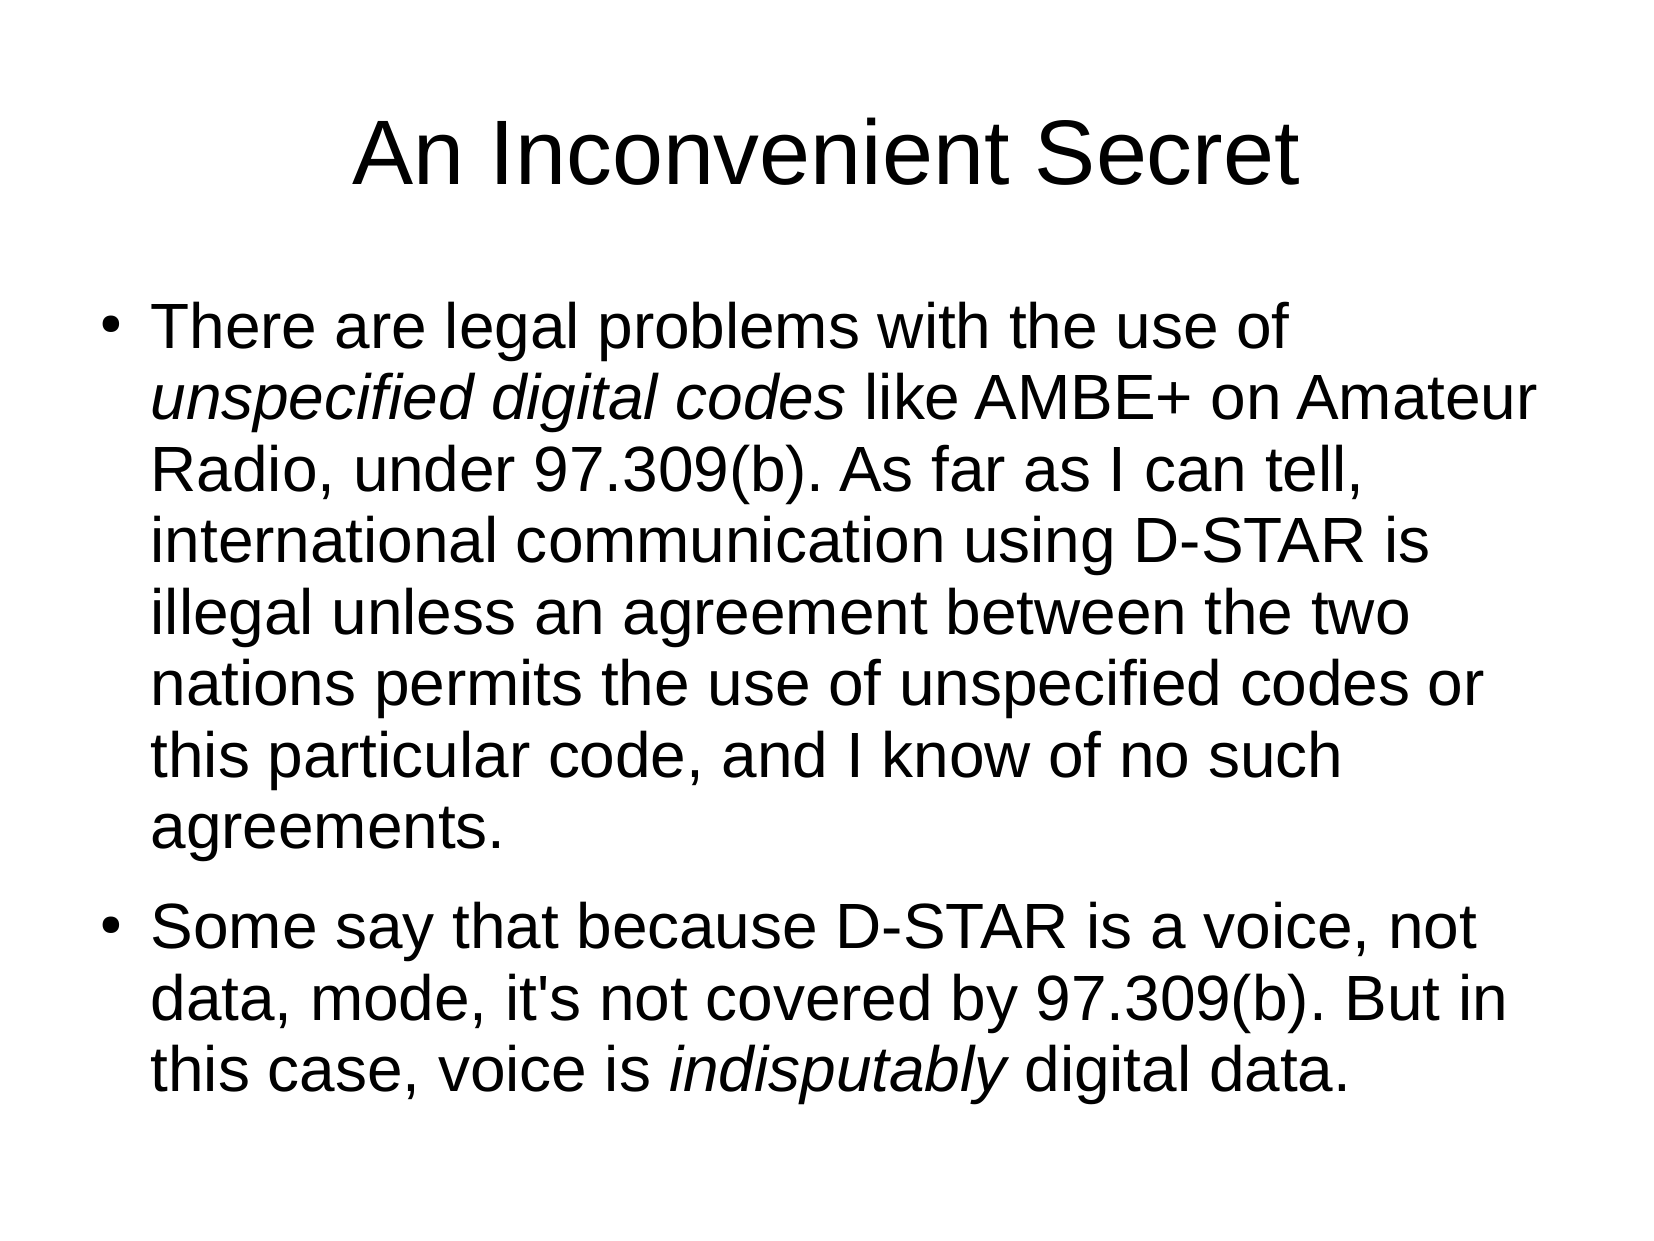

# An Inconvenient Secret
There are legal problems with the use of unspecified digital codes like AMBE+ on Amateur Radio, under 97.309(b). As far as I can tell, international communication using D-STAR is illegal unless an agreement between the two nations permits the use of unspecified codes or this particular code, and I know of no such agreements.
Some say that because D-STAR is a voice, not data, mode, it's not covered by 97.309(b). But in this case, voice is indisputably digital data.